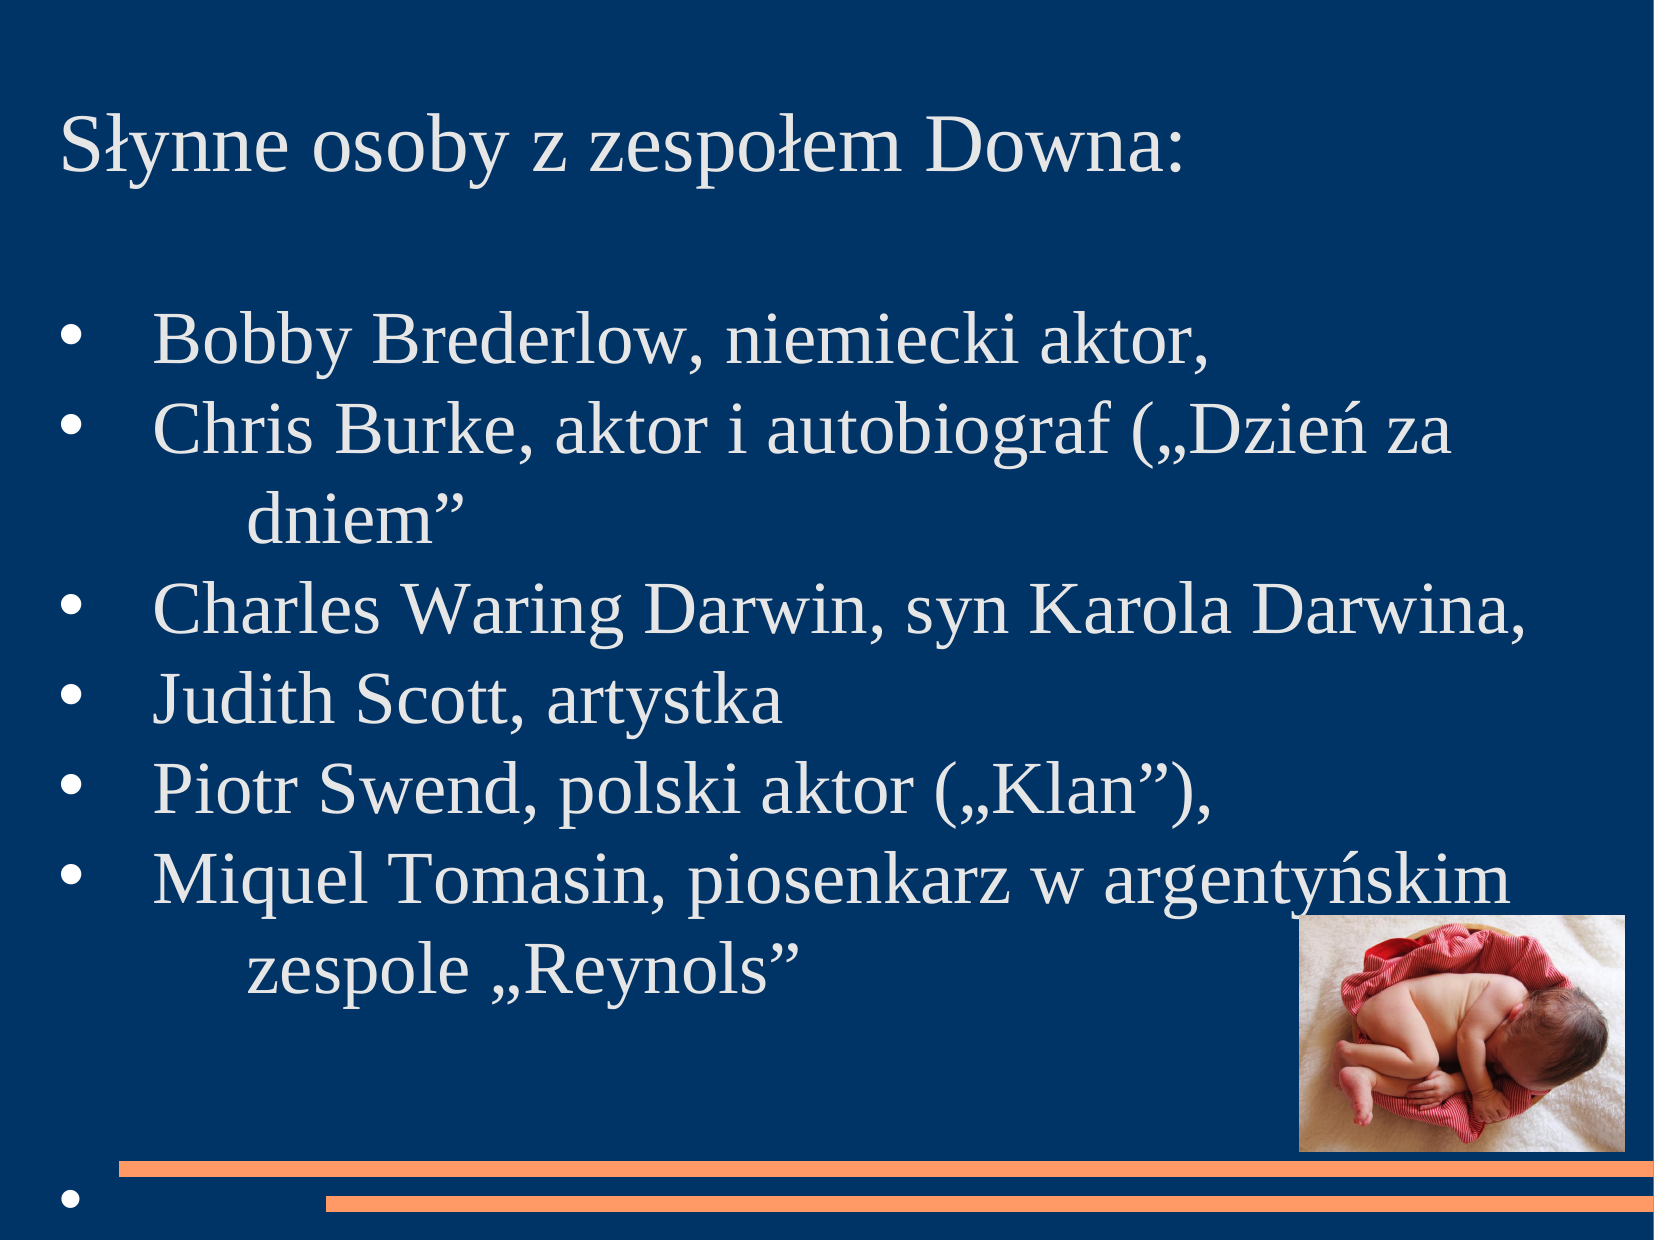

#
Słynne osoby z zespołem Downa:
Bobby Brederlow, niemiecki aktor,
Chris Burke, aktor i autobiograf („Dzień za dniem”
Charles Waring Darwin, syn Karola Darwina,
Judith Scott, artystka
Piotr Swend, polski aktor („Klan”),
Miquel Tomasin, piosenkarz w argentyńskim zespole „Reynols”